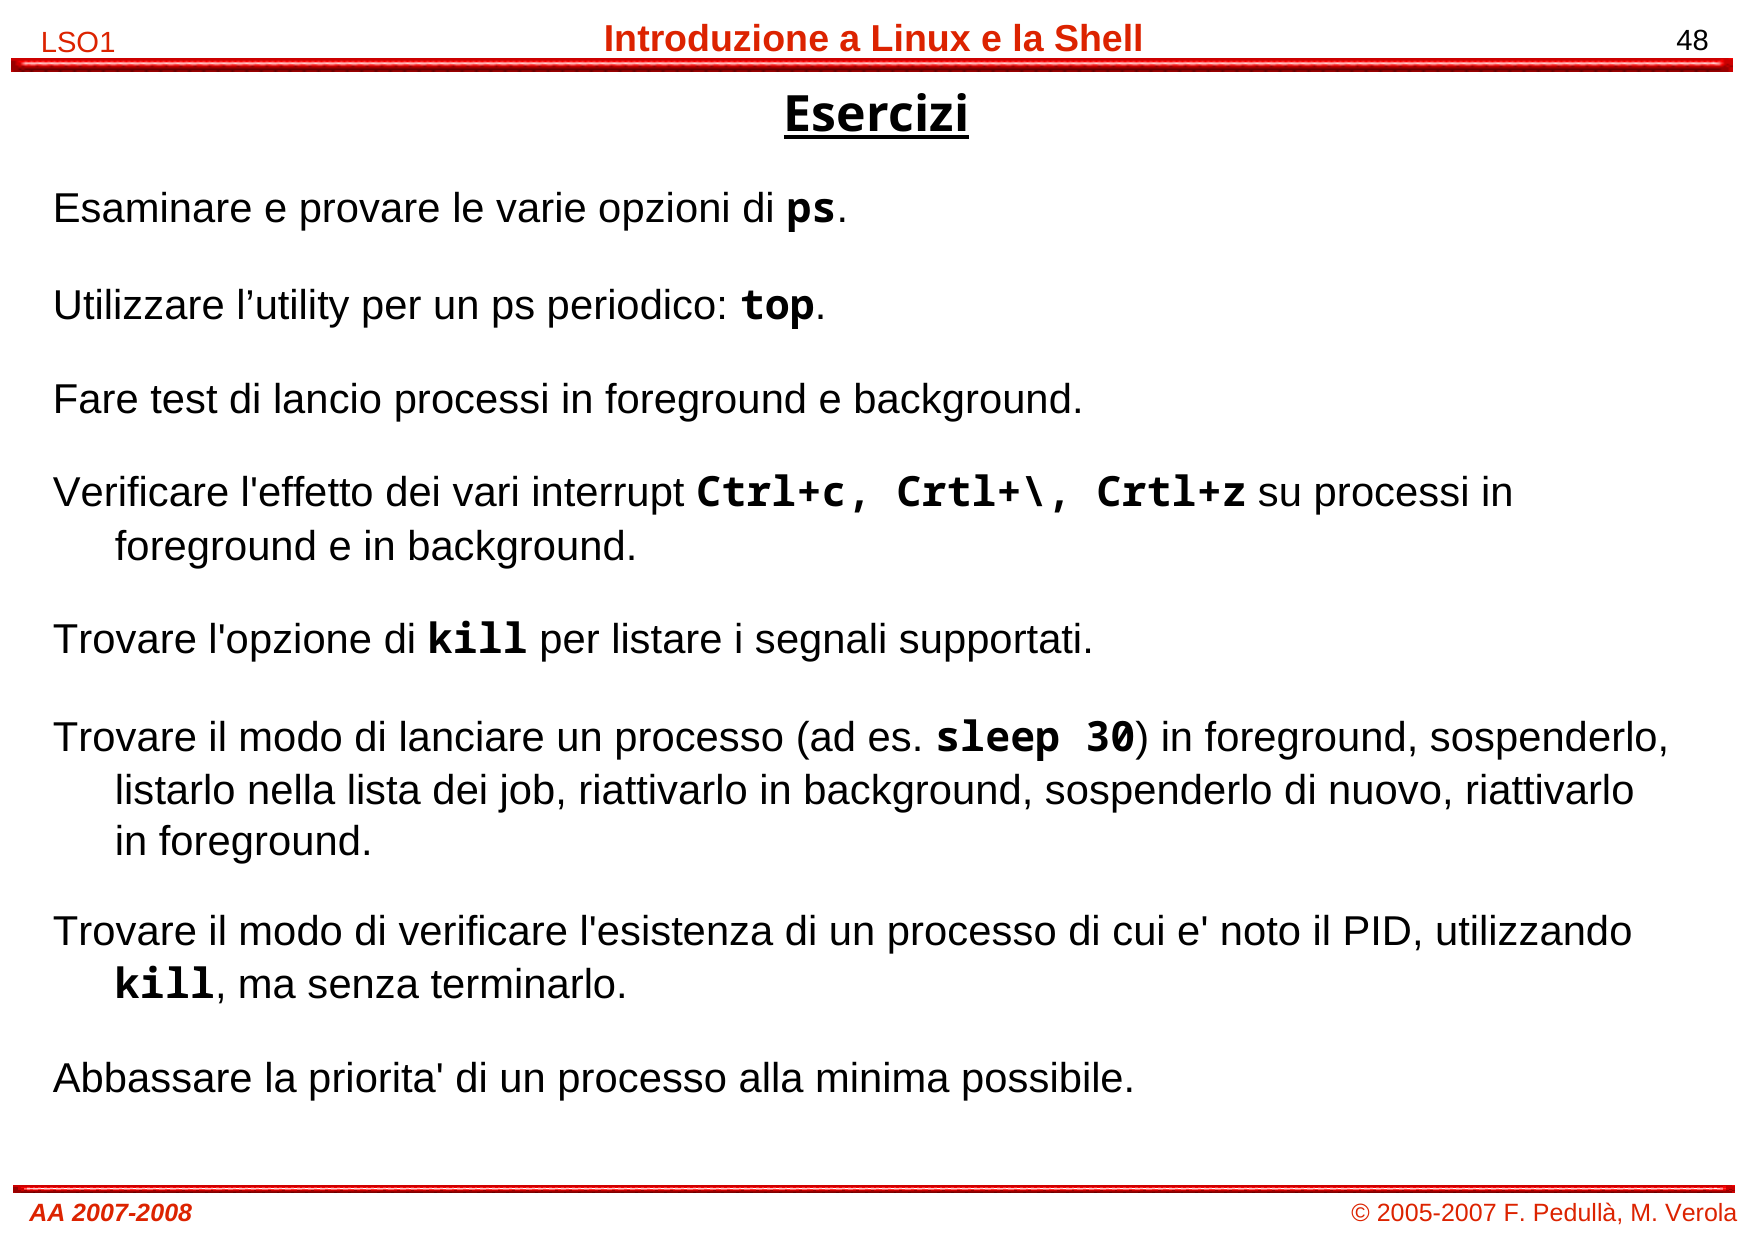

# Esercizi
Esaminare e provare le varie opzioni di ps.
Utilizzare l’utility per un ps periodico: top.
Fare test di lancio processi in foreground e background.
Verificare l'effetto dei vari interrupt Ctrl+c, Crtl+\, Crtl+z su processi in foreground e in background.
Trovare l'opzione di kill per listare i segnali supportati.
Trovare il modo di lanciare un processo (ad es. sleep 30) in foreground, sospenderlo, listarlo nella lista dei job, riattivarlo in background, sospenderlo di nuovo, riattivarlo in foreground.
Trovare il modo di verificare l'esistenza di un processo di cui e' noto il PID, utilizzando kill, ma senza terminarlo.
Abbassare la priorita' di un processo alla minima possibile.